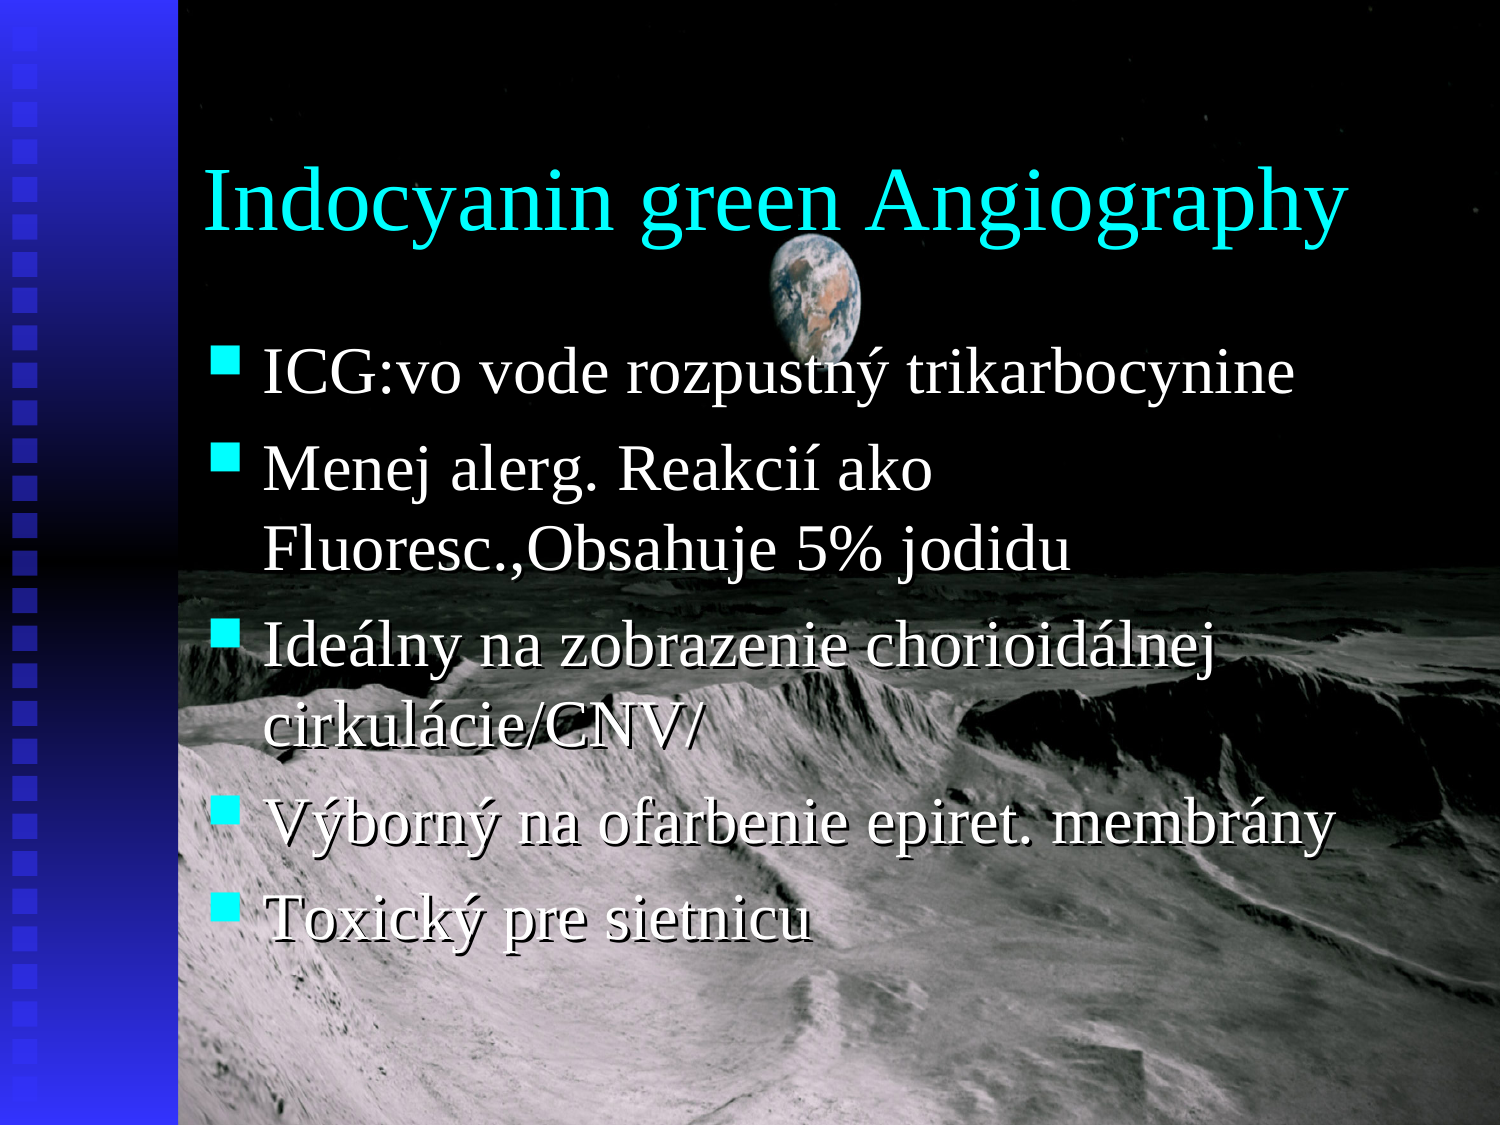

# Indocyanin green Angiography
ICG:vo vode rozpustný trikarbocynine
Menej alerg. Reakcií ako Fluoresc.,Obsahuje 5% jodidu
Ideálny na zobrazenie chorioidálnej cirkulácie/CNV/
Výborný na ofarbenie epiret. membrány
Toxický pre sietnicu